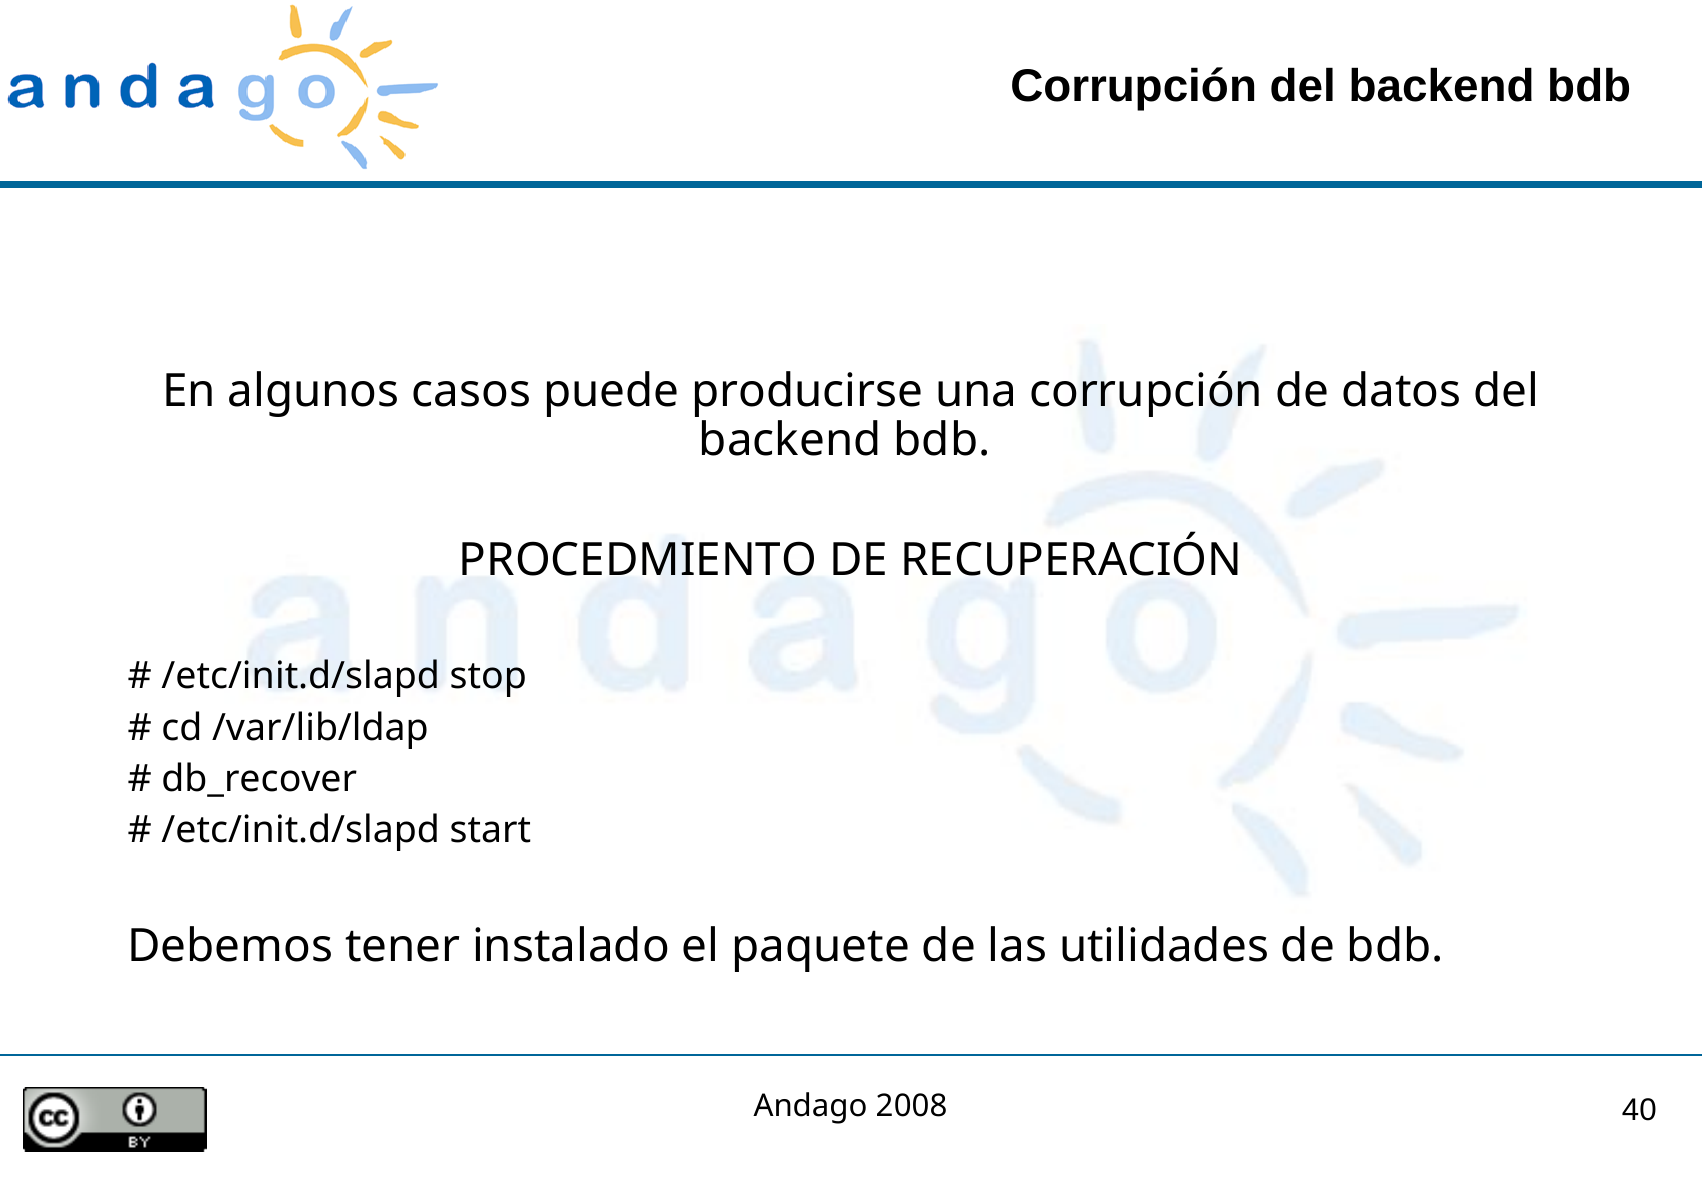

# Corrupción del backend bdb
En algunos casos puede producirse una corrupción de datos del backend bdb.
PROCEDMIENTO DE RECUPERACIÓN
# /etc/init.d/slapd stop
# cd /var/lib/ldap
# db_recover
# /etc/init.d/slapd start
Debemos tener instalado el paquete de las utilidades de bdb.